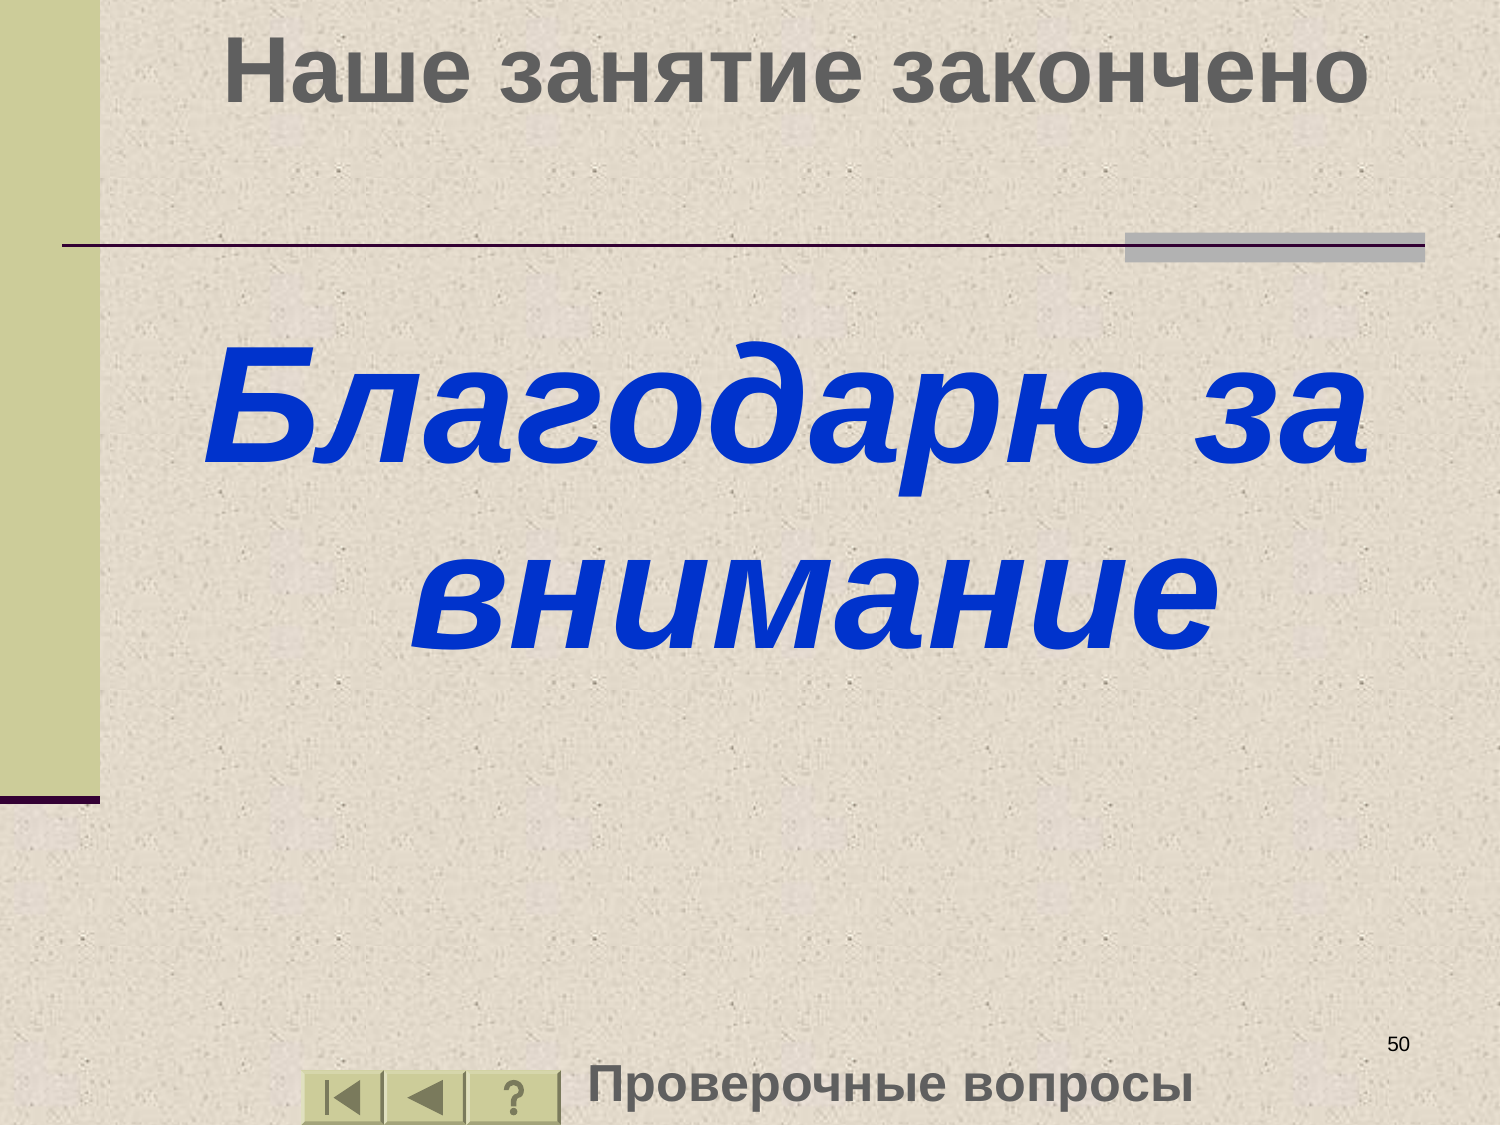

Наше занятие закончено
# Благодарю за внимание
50
Проверочные вопросы